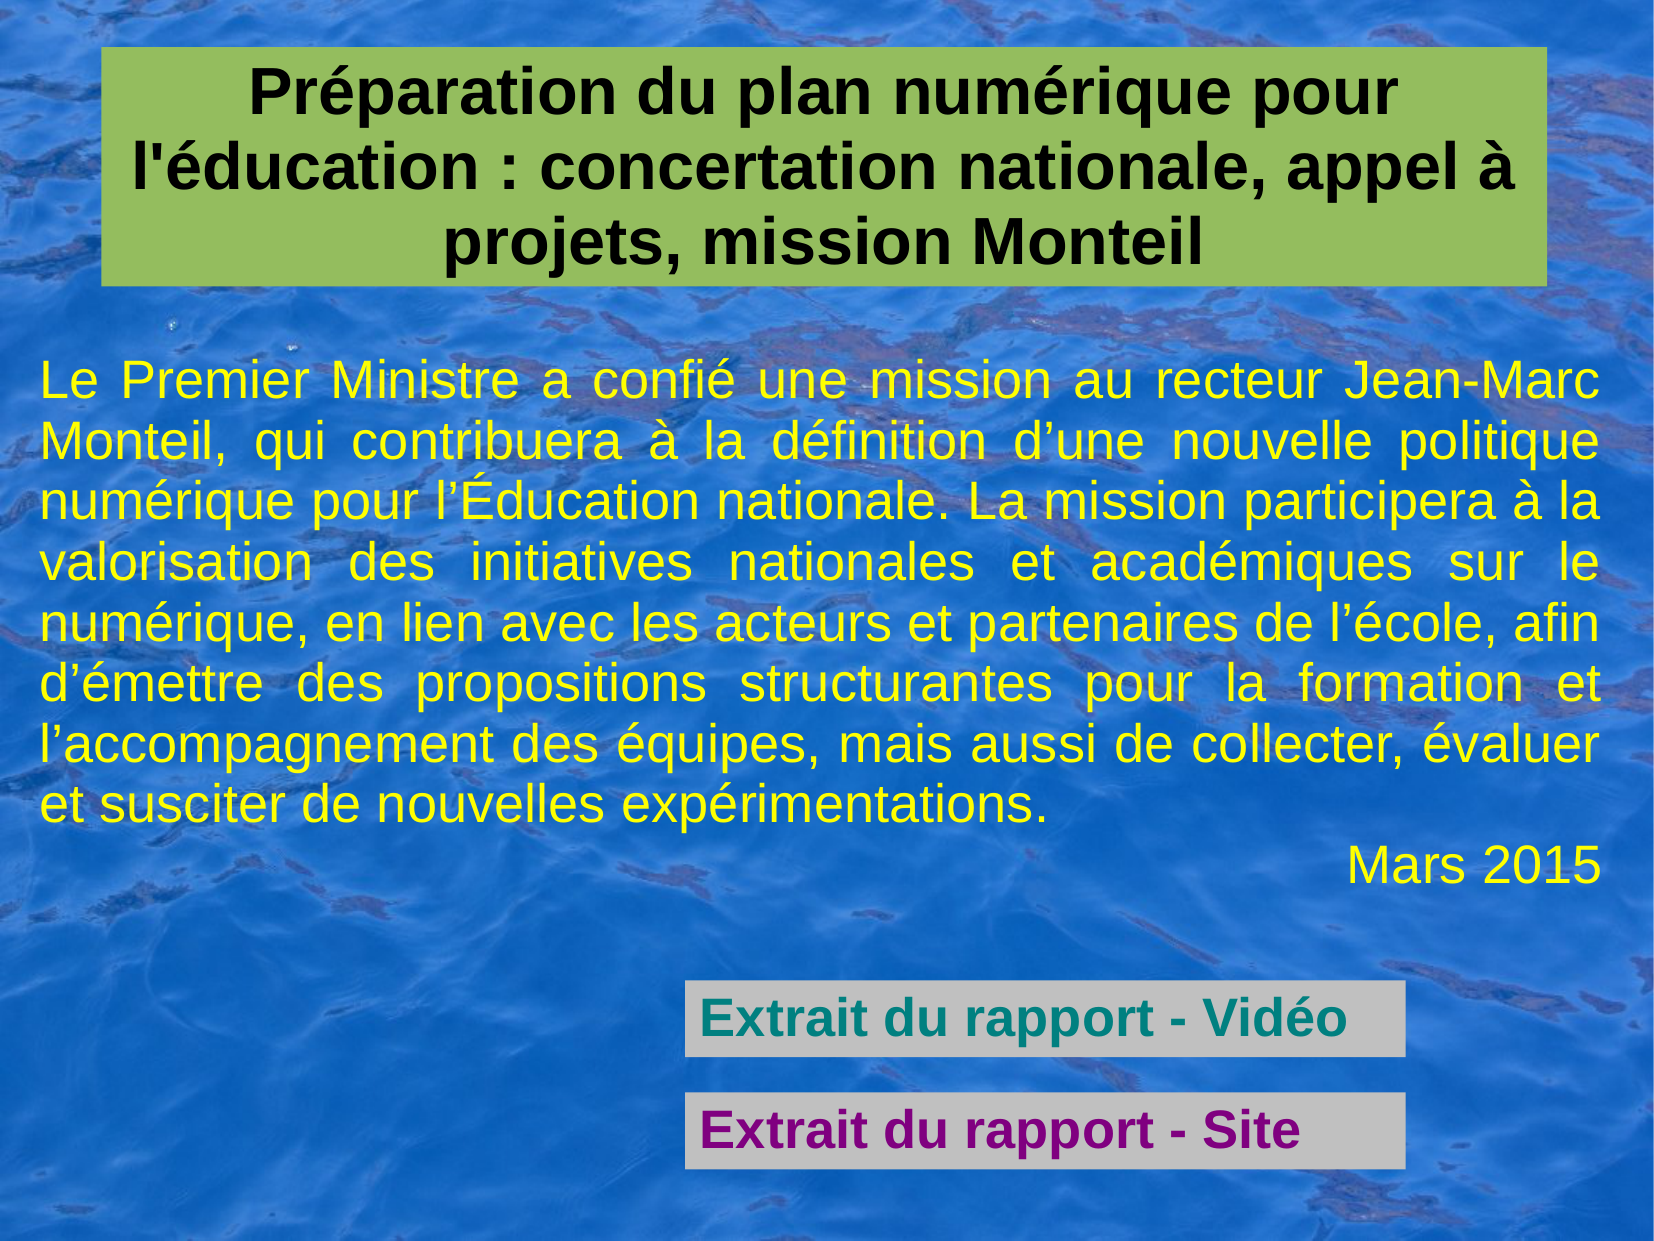

Préparation du plan numérique pour l'éducation : concertation nationale, appel à projets, mission Monteil
Le Premier Ministre a confié une mission au recteur Jean-Marc Monteil, qui contribuera à la définition d’une nouvelle politique numérique pour l’Éducation nationale. La mission participera à la valorisation des initiatives nationales et académiques sur le numérique, en lien avec les acteurs et partenaires de l’école, afin d’émettre des propositions structurantes pour la formation et l’accompagnement des équipes, mais aussi de collecter, évaluer et susciter de nouvelles expérimentations.
Mars 2015
Extrait du rapport - Vidéo
Extrait du rapport - Site